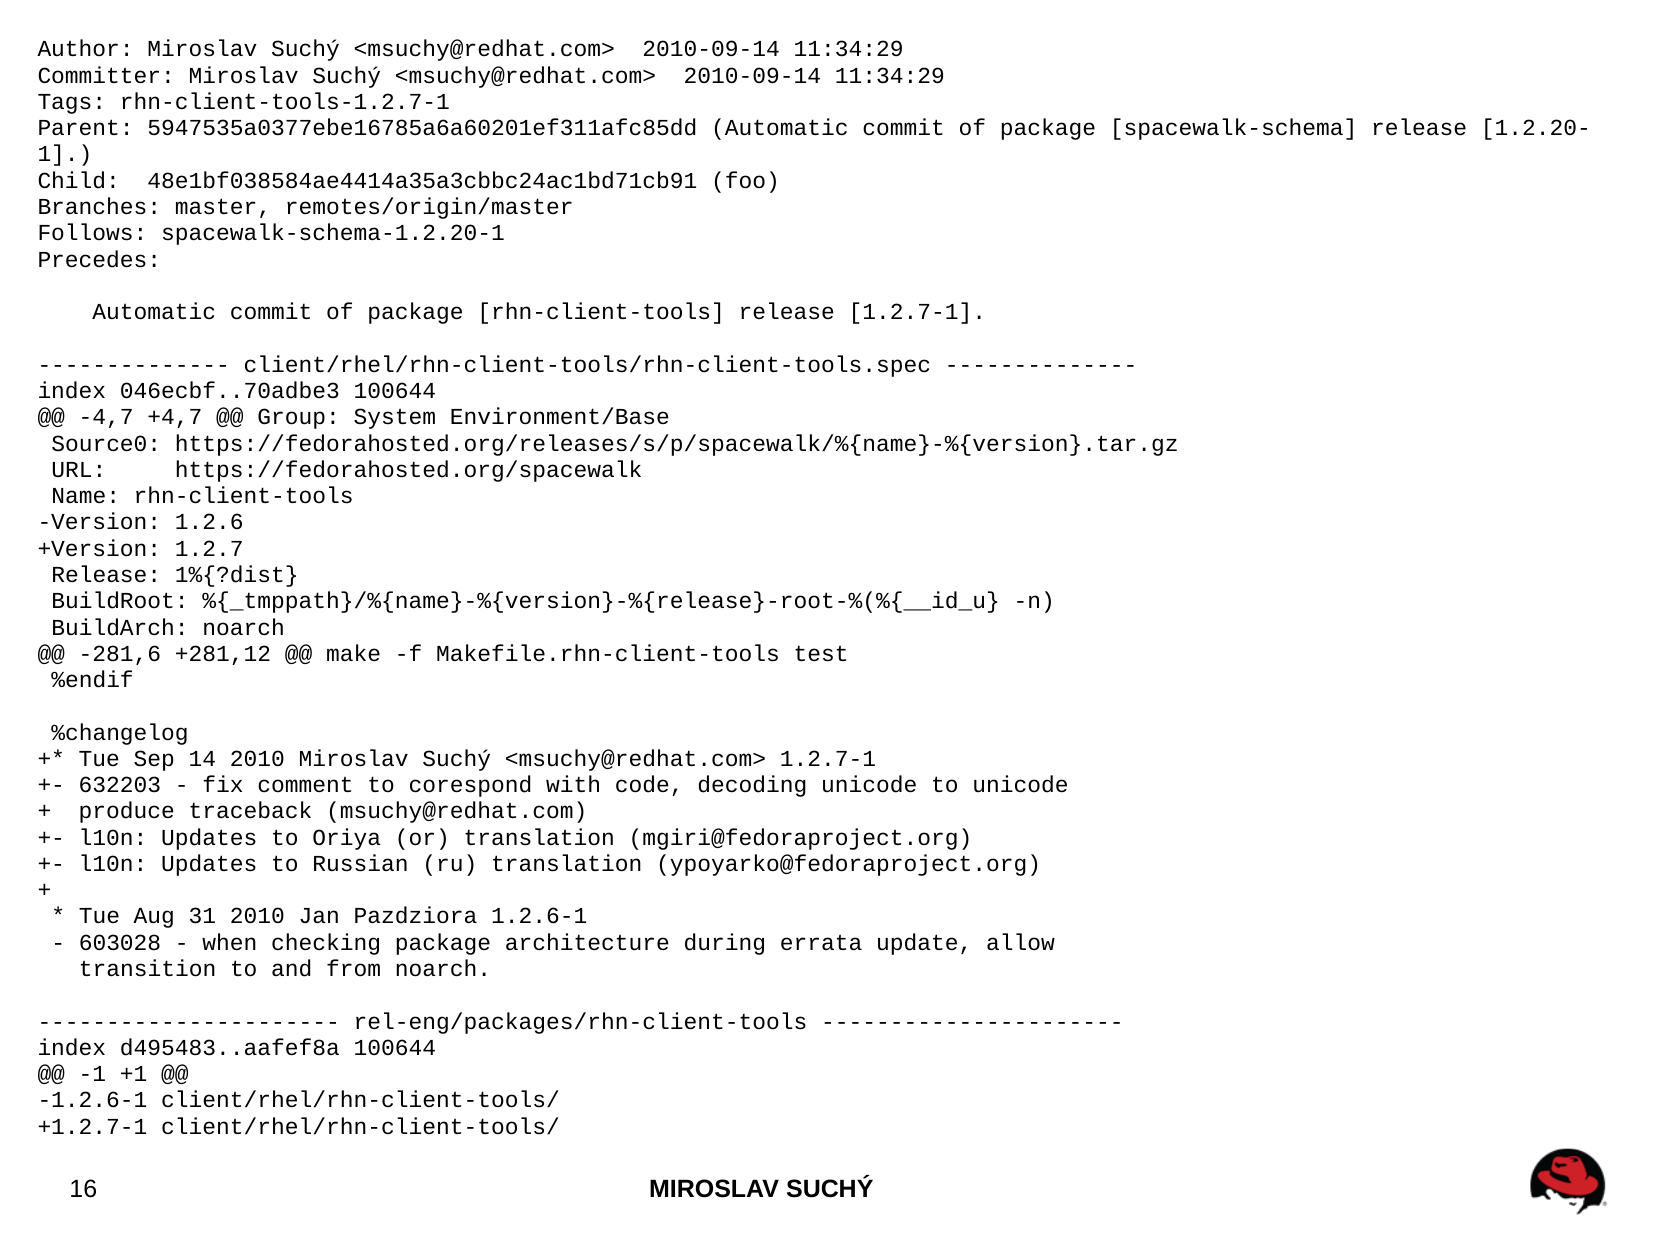

# Author: Miroslav Suchý <msuchy@redhat.com> 2010-09-14 11:34:29
Committer: Miroslav Suchý <msuchy@redhat.com> 2010-09-14 11:34:29
Tags: rhn-client-tools-1.2.7-1
Parent: 5947535a0377ebe16785a6a60201ef311afc85dd (Automatic commit of package [spacewalk-schema] release [1.2.20-1].)
Child: 48e1bf038584ae4414a35a3cbbc24ac1bd71cb91 (foo)
Branches: master, remotes/origin/master
Follows: spacewalk-schema-1.2.20-1
Precedes:
 Automatic commit of package [rhn-client-tools] release [1.2.7-1].
-------------- client/rhel/rhn-client-tools/rhn-client-tools.spec --------------
index 046ecbf..70adbe3 100644
@@ -4,7 +4,7 @@ Group: System Environment/Base
 Source0: https://fedorahosted.org/releases/s/p/spacewalk/%{name}-%{version}.tar.gz
 URL: https://fedorahosted.org/spacewalk
 Name: rhn-client-tools
-Version: 1.2.6
+Version: 1.2.7
 Release: 1%{?dist}
 BuildRoot: %{_tmppath}/%{name}-%{version}-%{release}-root-%(%{__id_u} -n)
 BuildArch: noarch
@@ -281,6 +281,12 @@ make -f Makefile.rhn-client-tools test
 %endif
 %changelog
+* Tue Sep 14 2010 Miroslav Suchý <msuchy@redhat.com> 1.2.7-1
+- 632203 - fix comment to corespond with code, decoding unicode to unicode
+ produce traceback (msuchy@redhat.com)
+- l10n: Updates to Oriya (or) translation (mgiri@fedoraproject.org)
+- l10n: Updates to Russian (ru) translation (ypoyarko@fedoraproject.org)
+
 * Tue Aug 31 2010 Jan Pazdziora 1.2.6-1
 - 603028 - when checking package architecture during errata update, allow
 transition to and from noarch.
---------------------- rel-eng/packages/rhn-client-tools ----------------------
index d495483..aafef8a 100644
@@ -1 +1 @@
-1.2.6-1 client/rhel/rhn-client-tools/
+1.2.7-1 client/rhel/rhn-client-tools/